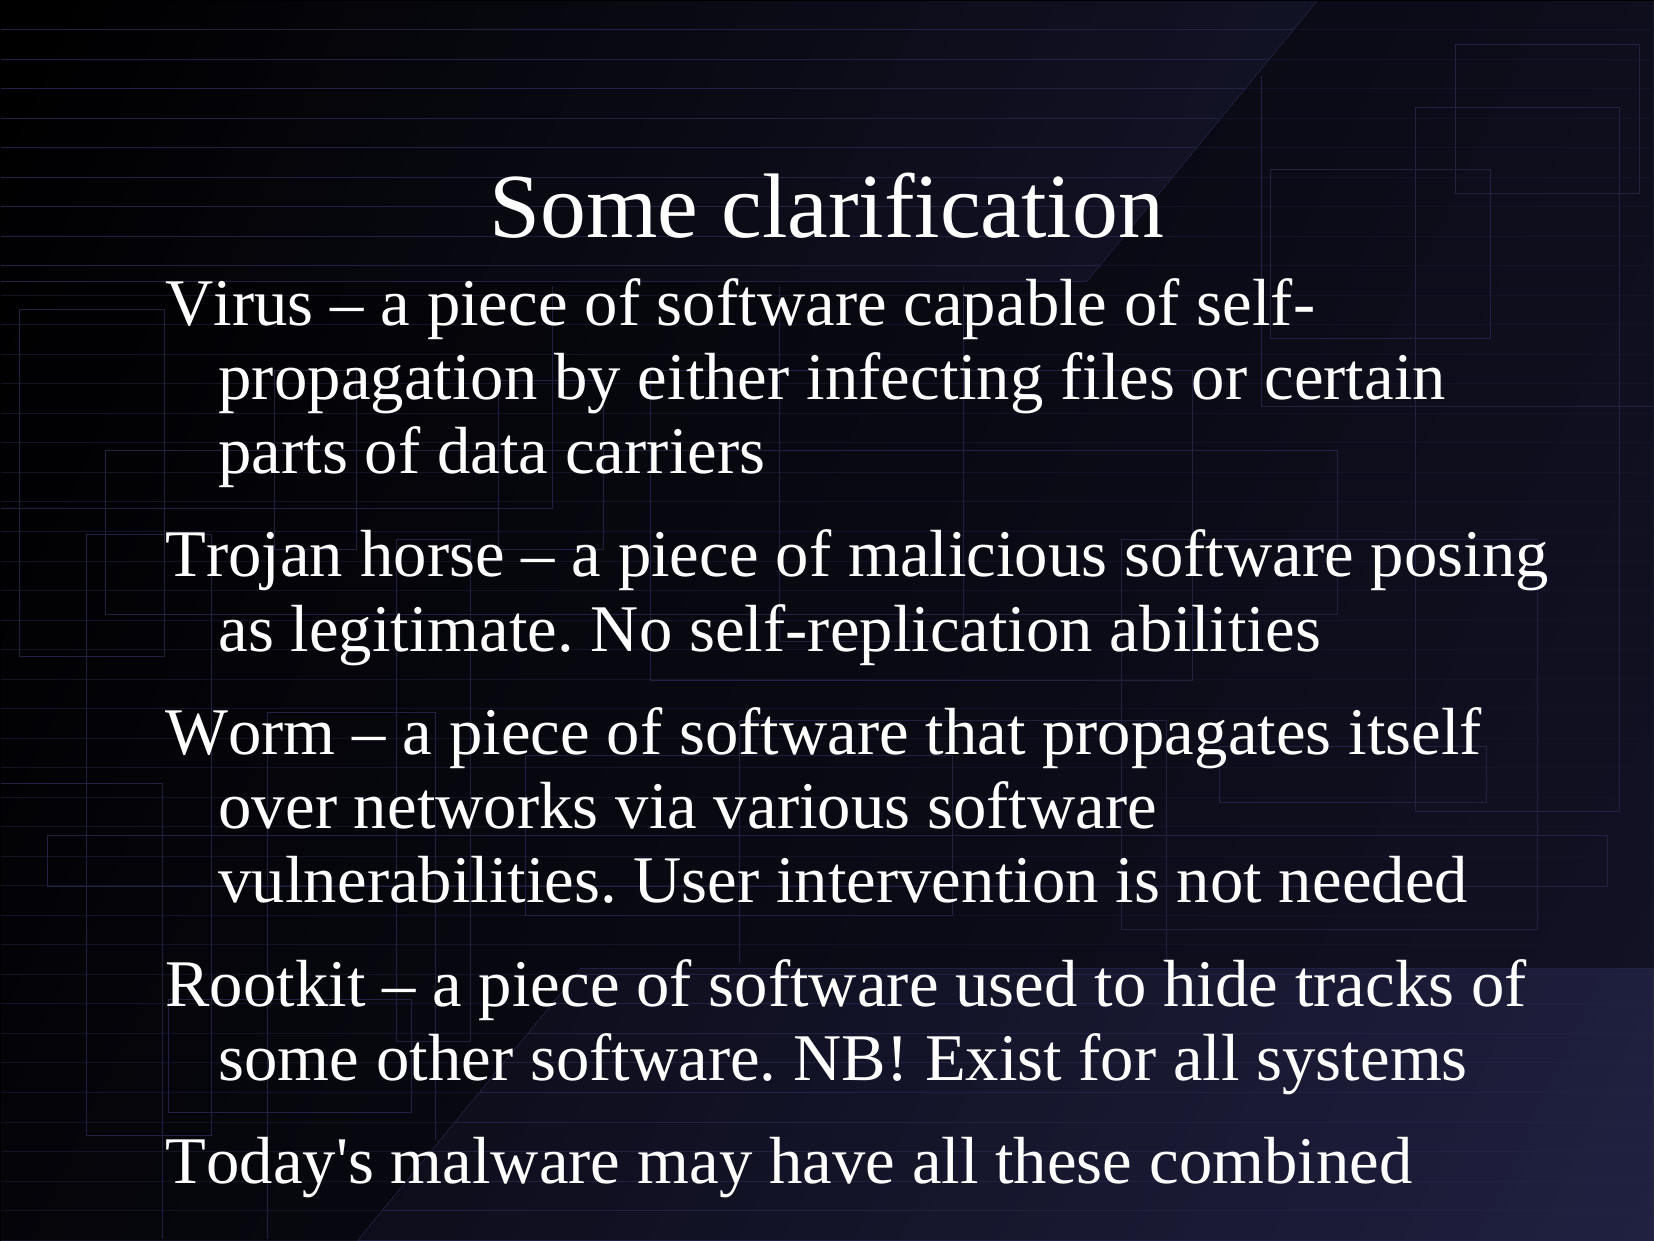

# Some clarification
Virus – a piece of software capable of self-propagation by either infecting files or certain parts of data carriers
Trojan horse – a piece of malicious software posing as legitimate. No self-replication abilities
Worm – a piece of software that propagates itself over networks via various software vulnerabilities. User intervention is not needed
Rootkit – a piece of software used to hide tracks of some other software. NB! Exist for all systems
Today's malware may have all these combined